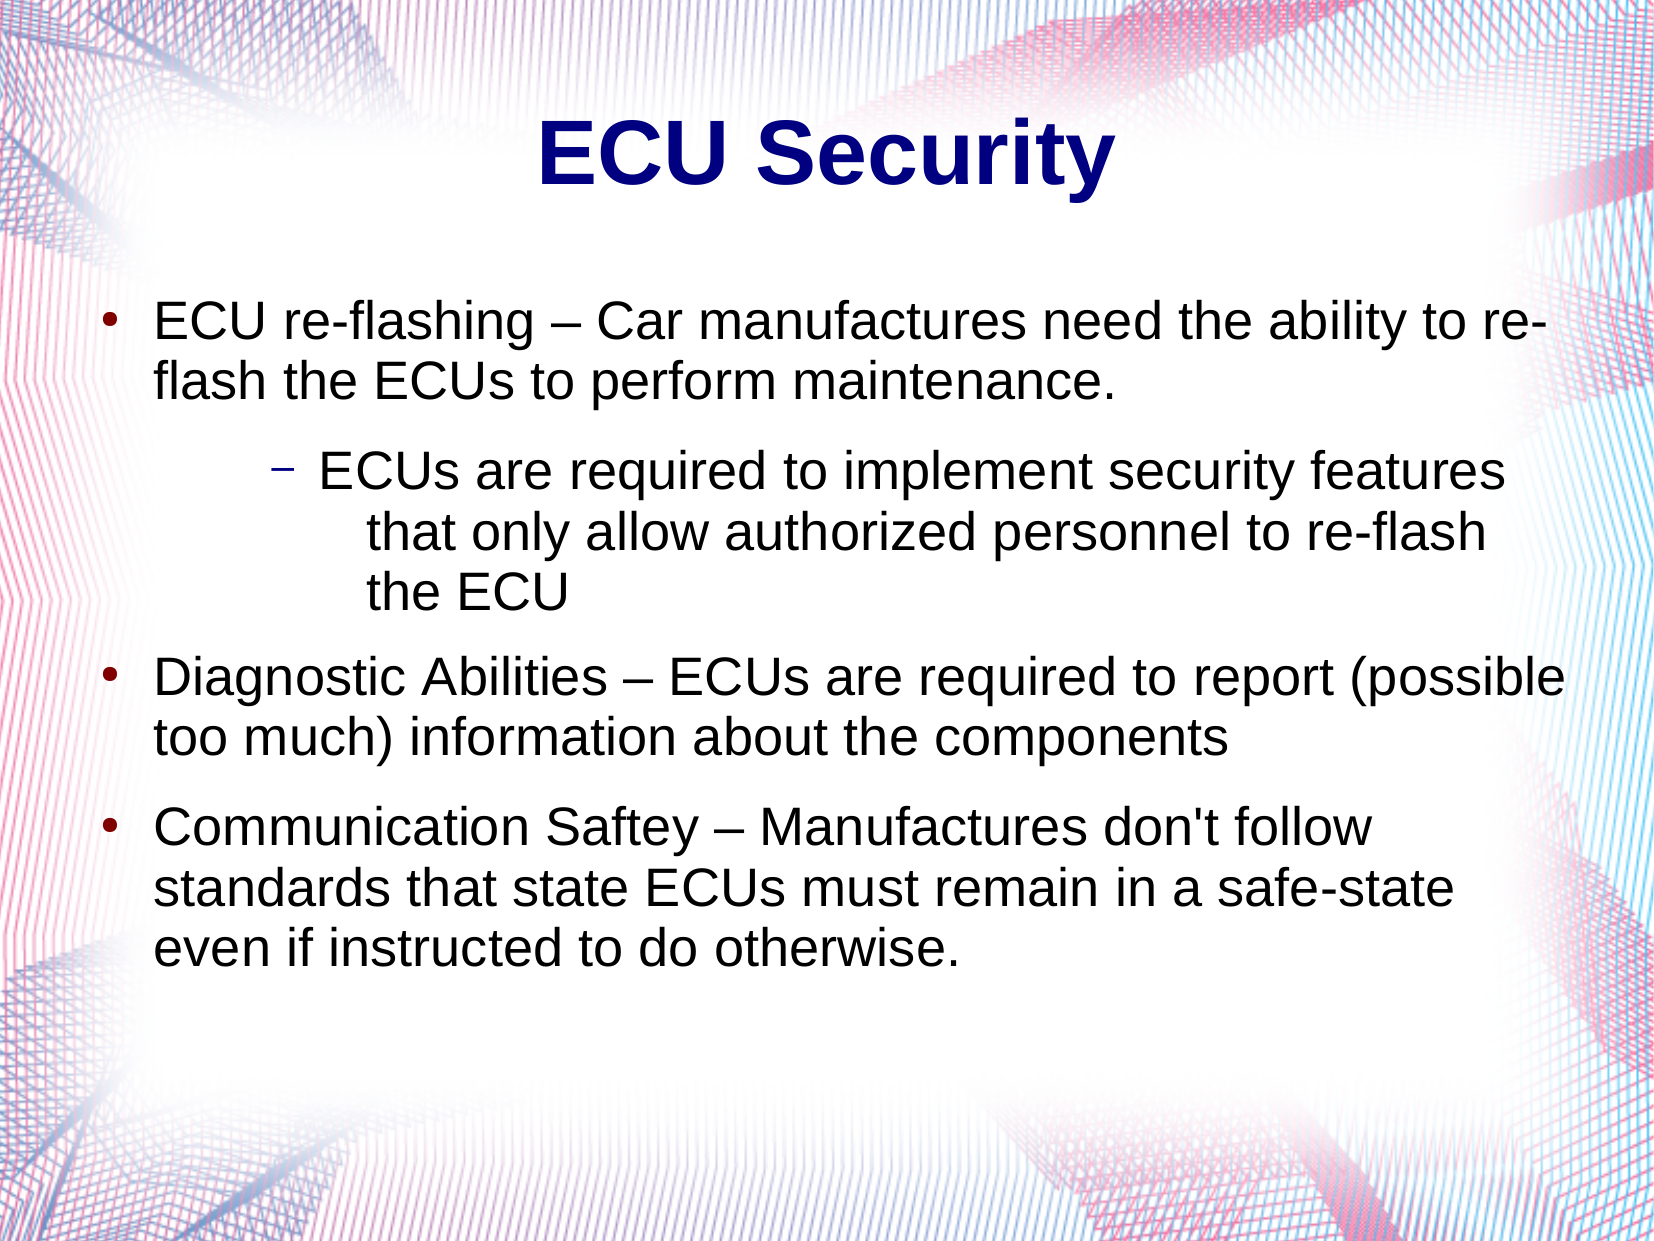

# ECU Security
ECU re-flashing – Car manufactures need the ability to re-flash the ECUs to perform maintenance.
ECUs are required to implement security features that only allow authorized personnel to re-flash the ECU
Diagnostic Abilities – ECUs are required to report (possible too much) information about the components
Communication Saftey – Manufactures don't follow standards that state ECUs must remain in a safe-state even if instructed to do otherwise.